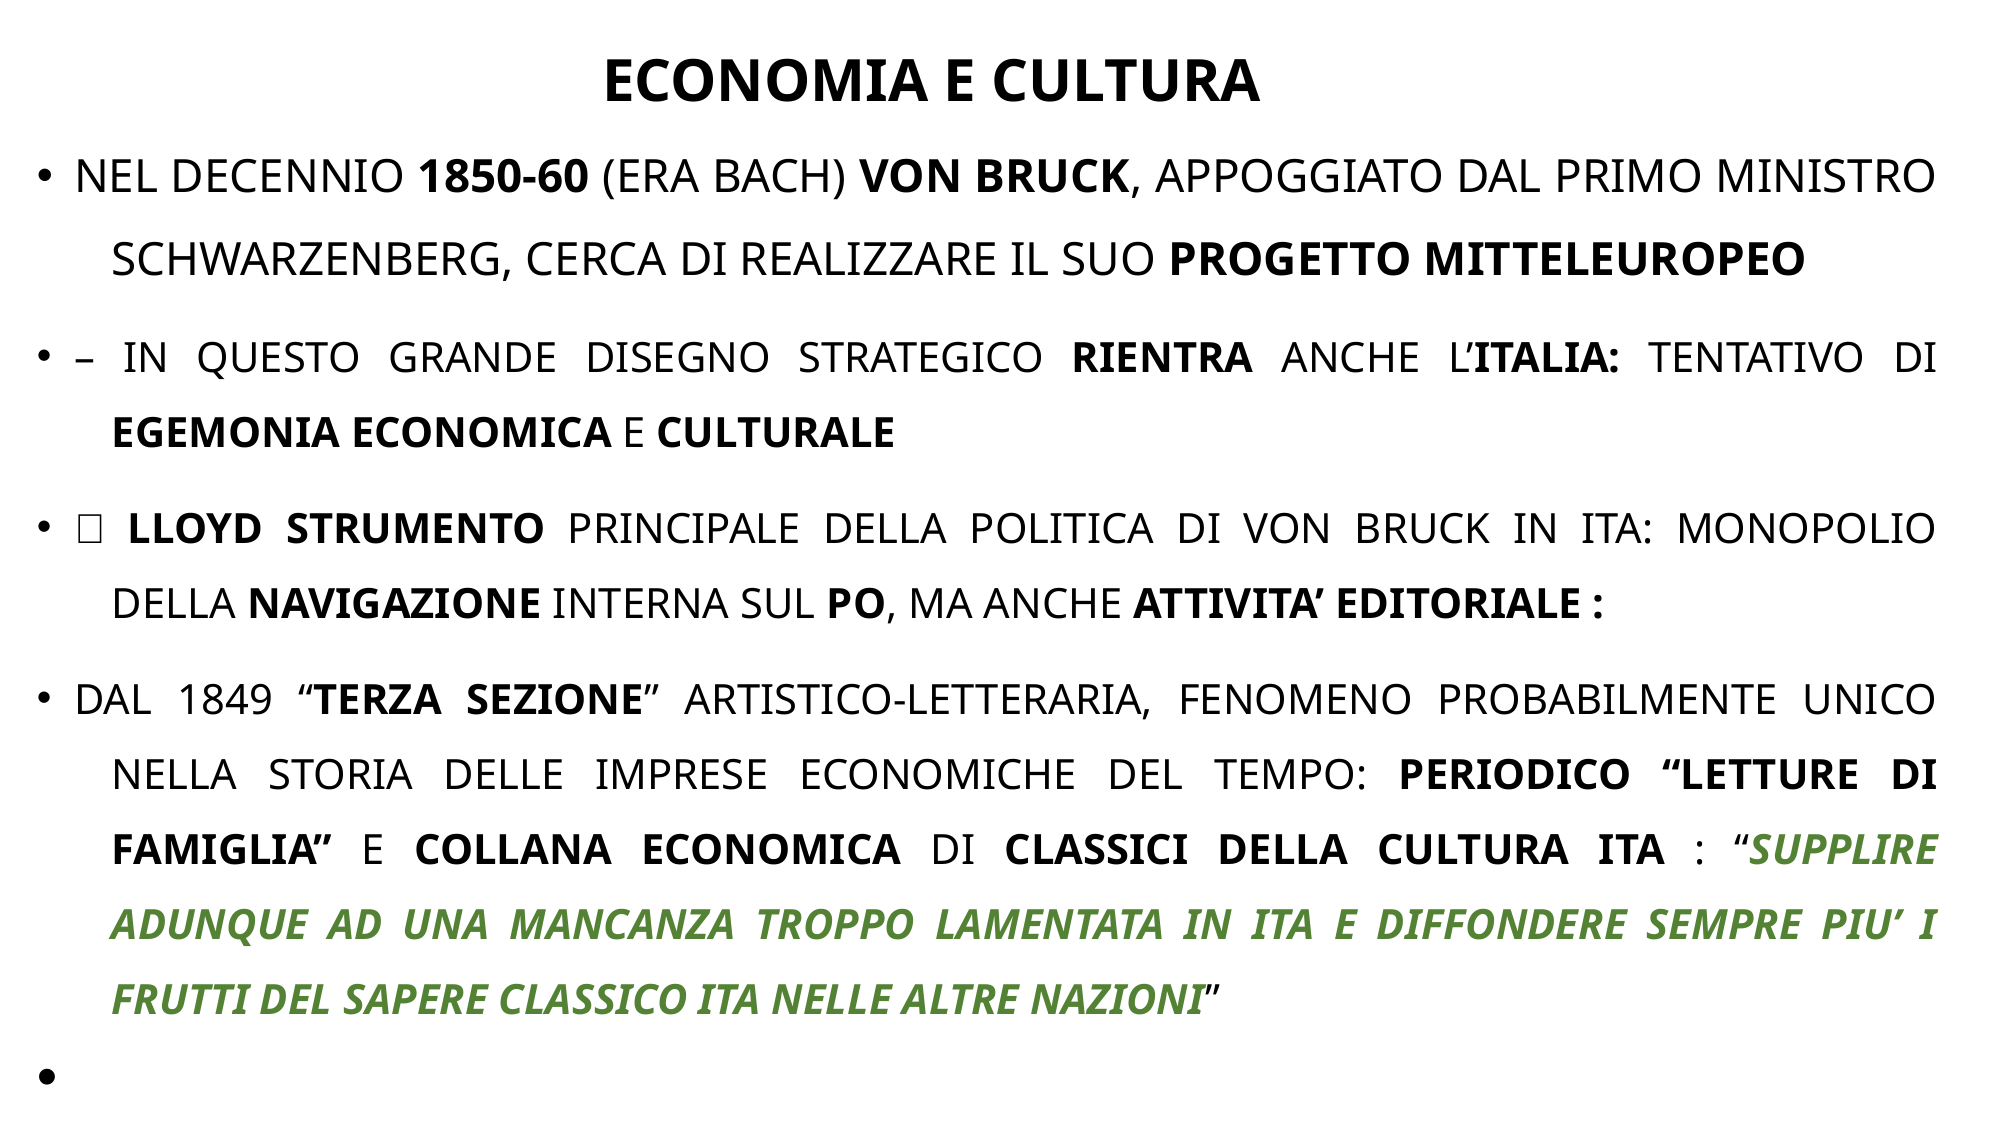

# ECONOMIA E CULTURA
NEL DECENNIO 1850-60 (ERA BACH) VON BRUCK, APPOGGIATO DAL PRIMO MINISTRO SCHWARZENBERG, CERCA DI REALIZZARE IL SUO PROGETTO MITTELEUROPEO
– IN QUESTO GRANDE DISEGNO STRATEGICO RIENTRA ANCHE L’ITALIA: TENTATIVO DI EGEMONIA ECONOMICA E CULTURALE
 LLOYD STRUMENTO PRINCIPALE DELLA POLITICA DI VON BRUCK IN ITA: MONOPOLIO DELLA NAVIGAZIONE INTERNA SUL PO, MA ANCHE ATTIVITA’ EDITORIALE :
DAL 1849 “TERZA SEZIONE” ARTISTICO-LETTERARIA, FENOMENO PROBABILMENTE UNICO NELLA STORIA DELLE IMPRESE ECONOMICHE DEL TEMPO: PERIODICO “LETTURE DI FAMIGLIA” E COLLANA ECONOMICA DI CLASSICI DELLA CULTURA ITA : “SUPPLIRE ADUNQUE AD UNA MANCANZA TROPPO LAMENTATA IN ITA E DIFFONDERE SEMPRE PIU’ I FRUTTI DEL SAPERE CLASSICO ITA NELLE ALTRE NAZIONI”